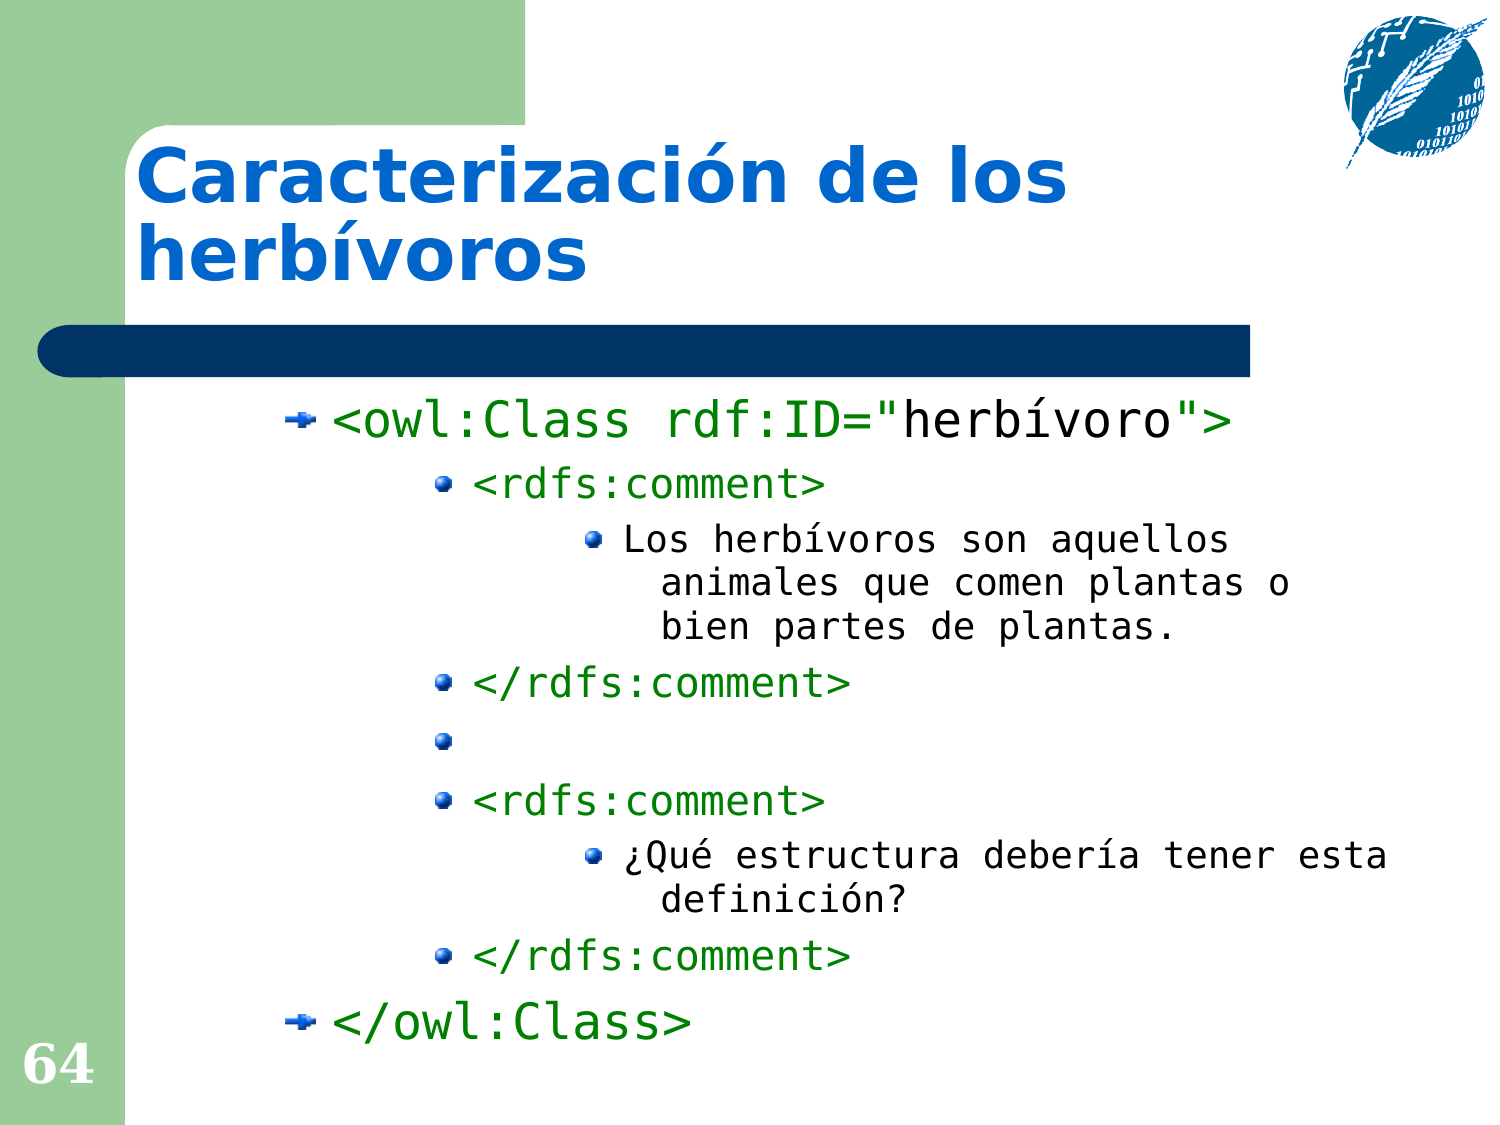

# Caracterización de los herbívoros
<owl:Class rdf:ID="herbívoro">
<rdfs:comment>
Los herbívoros son aquellos animales que comen plantas o bien partes de plantas.
</rdfs:comment>
<rdfs:comment>
¿Qué estructura debería tener esta definición?
</rdfs:comment>
</owl:Class>
64